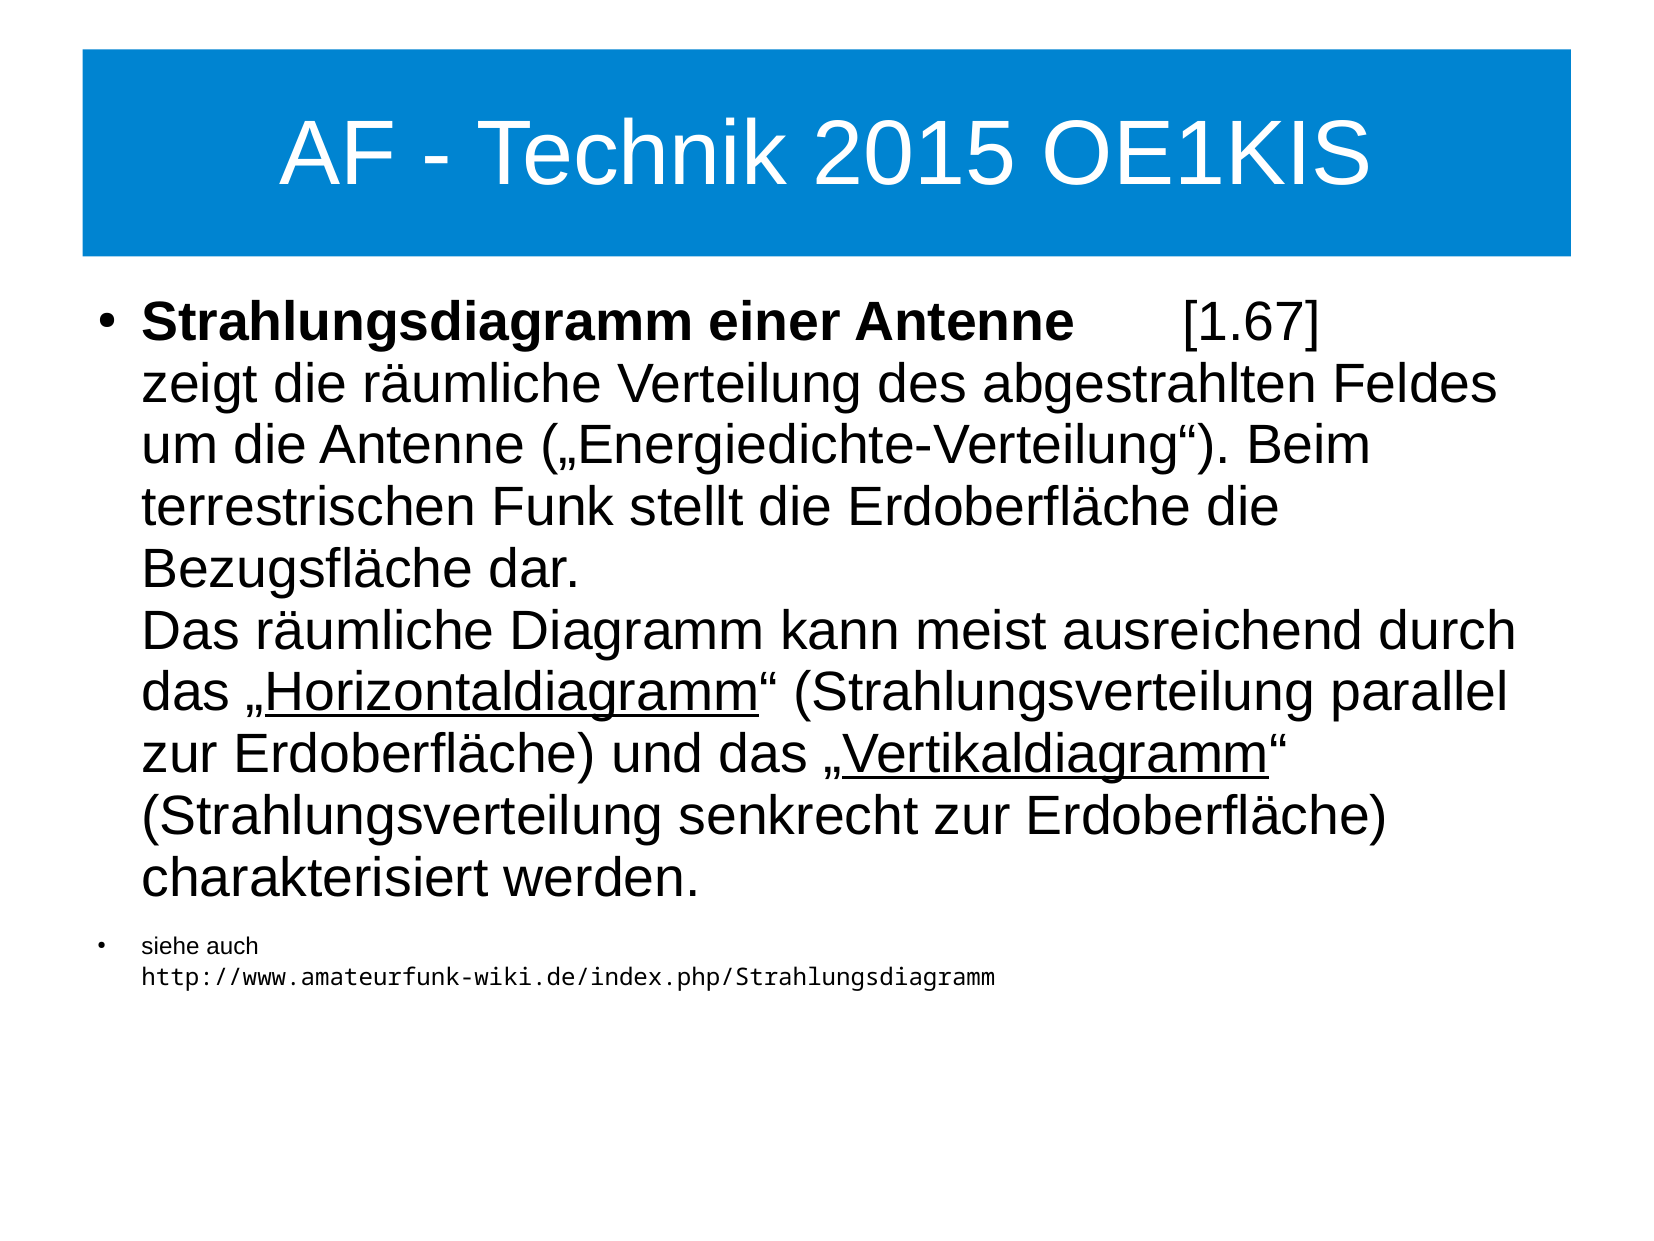

# AF - Technik 2015 OE1KIS
Strahlungsdiagramm einer Antenne [1.67]
zeigt die räumliche Verteilung des abgestrahlten Feldes um die Antenne („Energiedichte-Verteilung“). Beim terrestrischen Funk stellt die Erdoberfläche die Bezugsfläche dar.
Das räumliche Diagramm kann meist ausreichend durch das „Horizontaldiagramm“ (Strahlungsverteilung parallel zur Erdoberfläche) und das „Vertikaldiagramm“ (Strahlungsverteilung senkrecht zur Erdoberfläche) charakterisiert werden.
siehe auch
http://www.amateurfunk-wiki.de/index.php/Strahlungsdiagramm